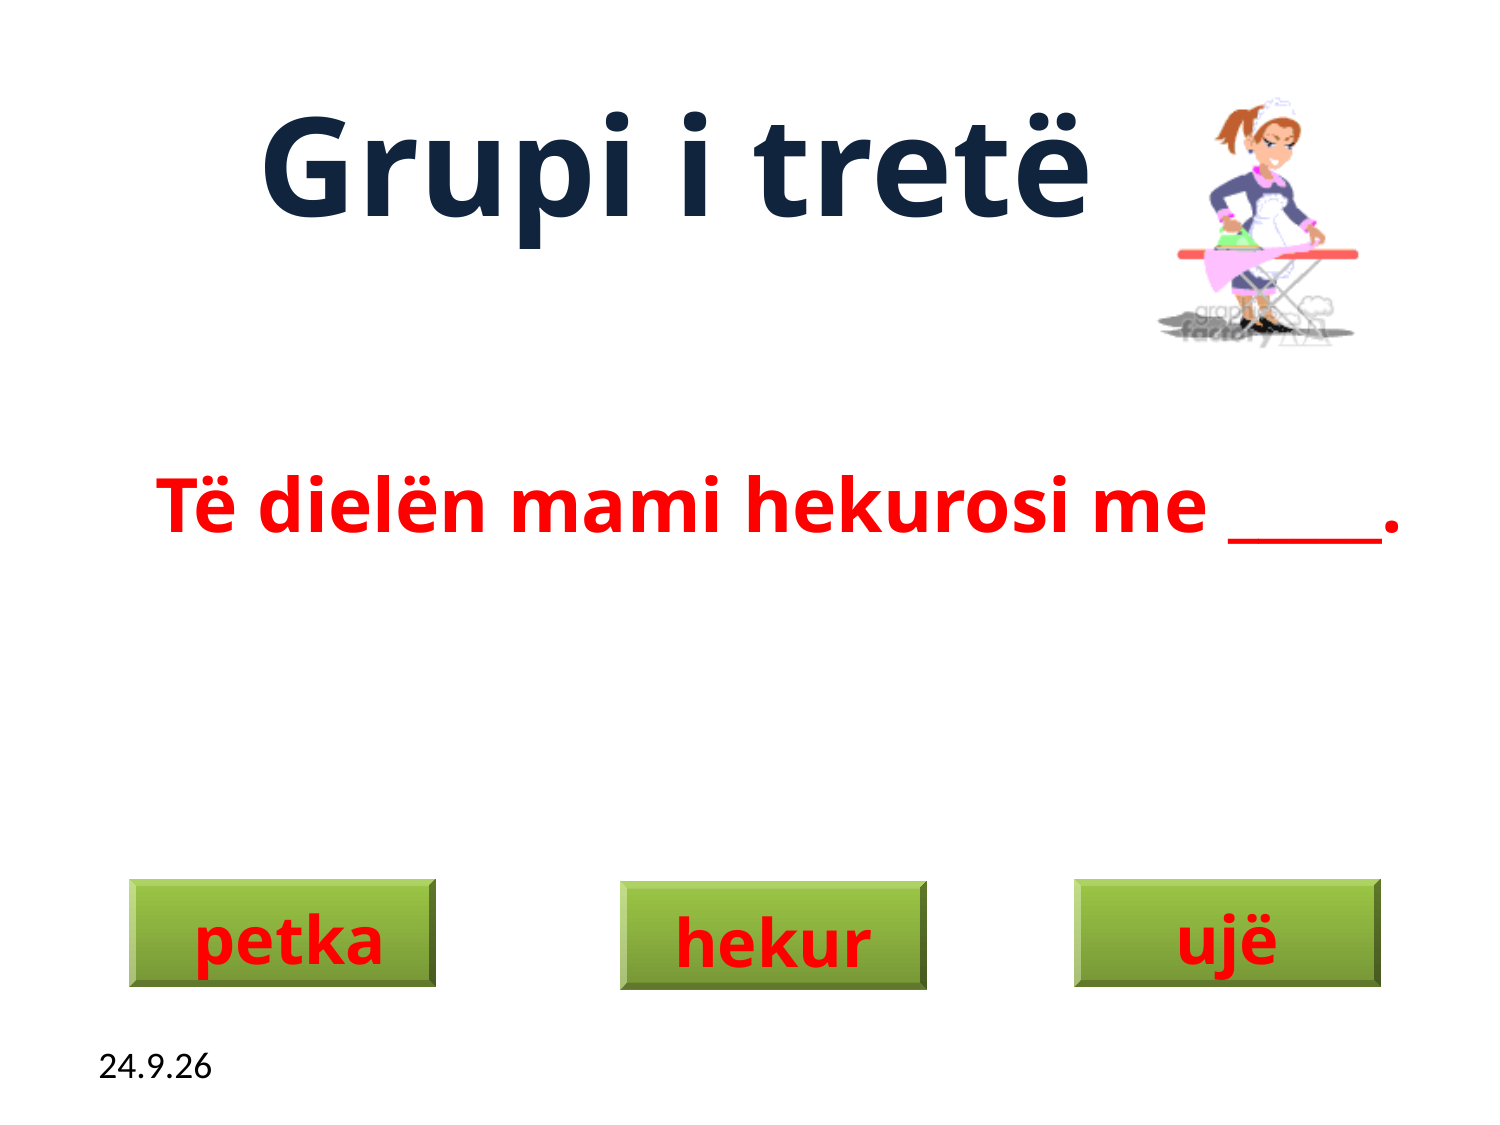

Grupi i tretë
Të dielën mami hekurosi me _____.
 petka
ujë
hekur